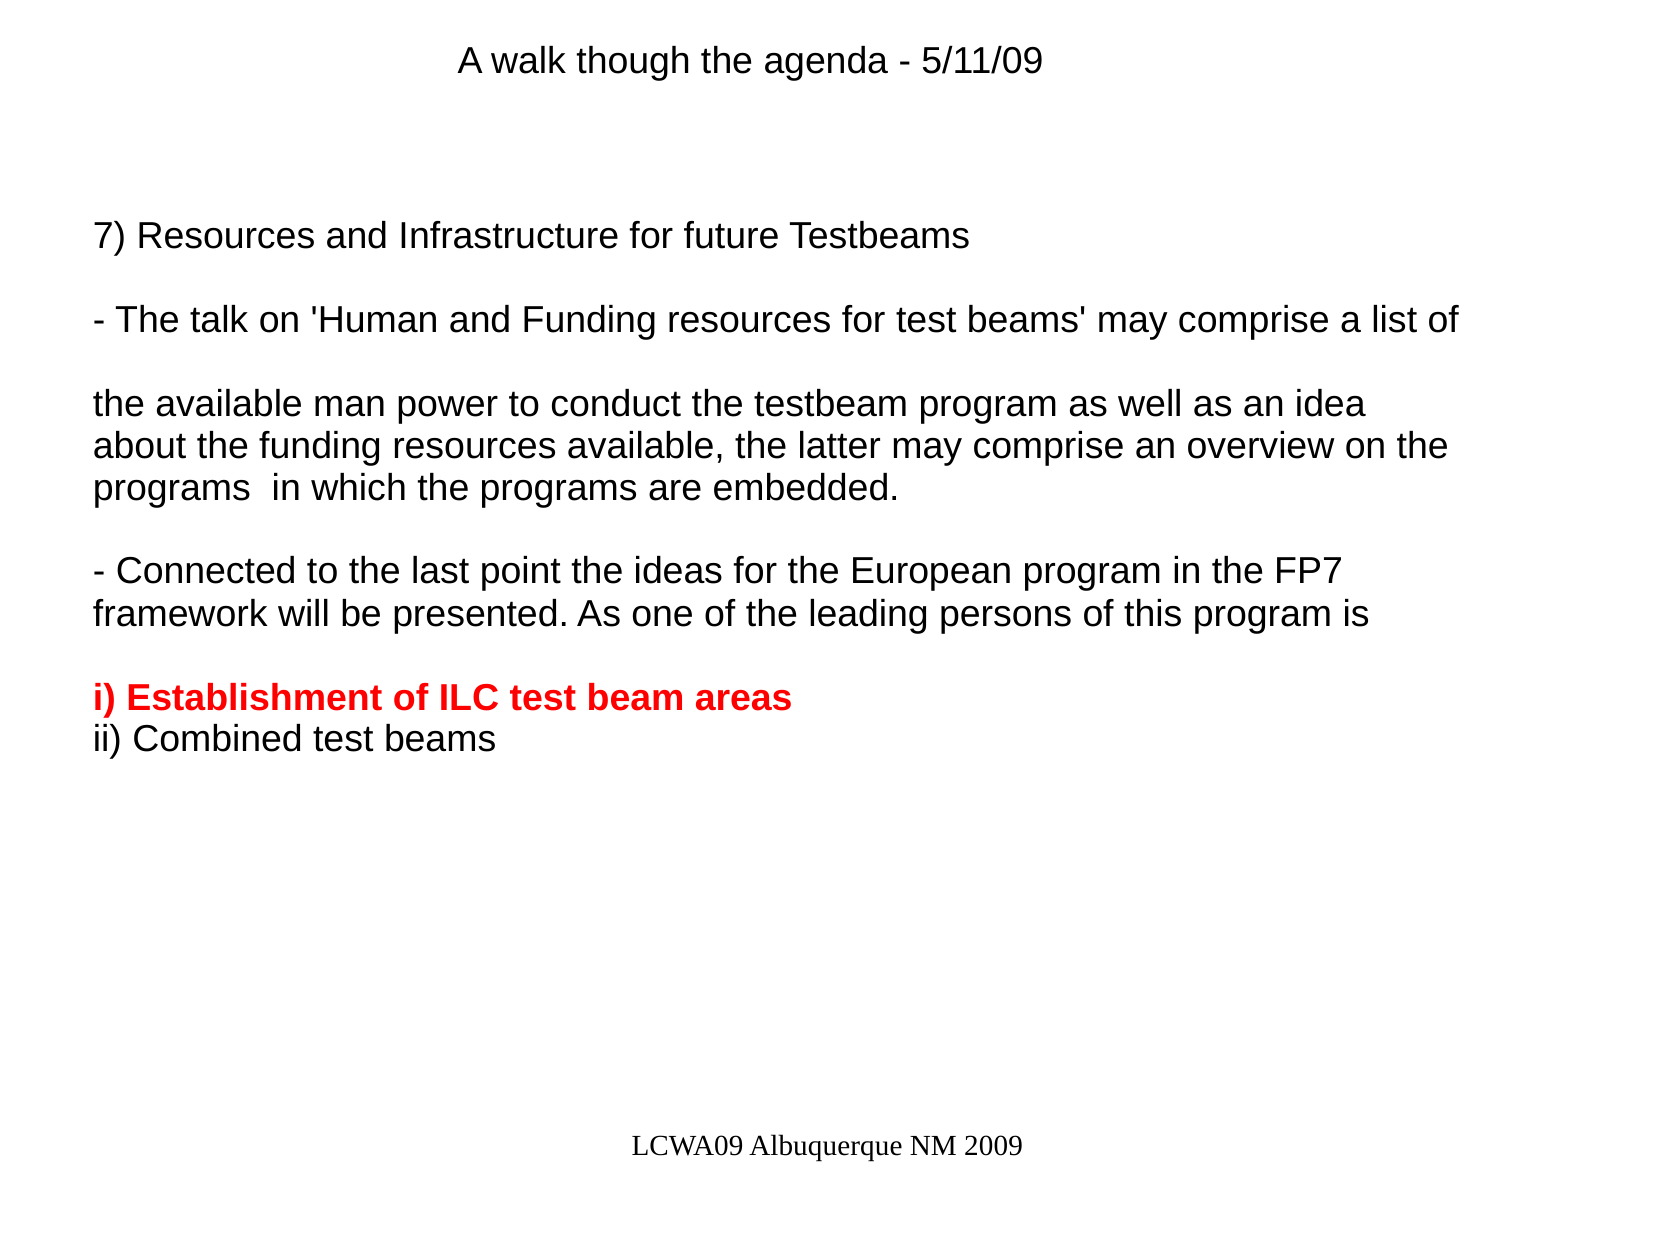

A walk though the agenda - 5/11/09
7) Resources and Infrastructure for future Testbeams
- The talk on 'Human and Funding resources for test beams' may comprise a list of
the available man power to conduct the testbeam program as well as an idea
about the funding resources available, the latter may comprise an overview on the
programs in which the programs are embedded.
- Connected to the last point the ideas for the European program in the FP7
framework will be presented. As one of the leading persons of this program is
i) Establishment of ILC test beam areas
ii) Combined test beams